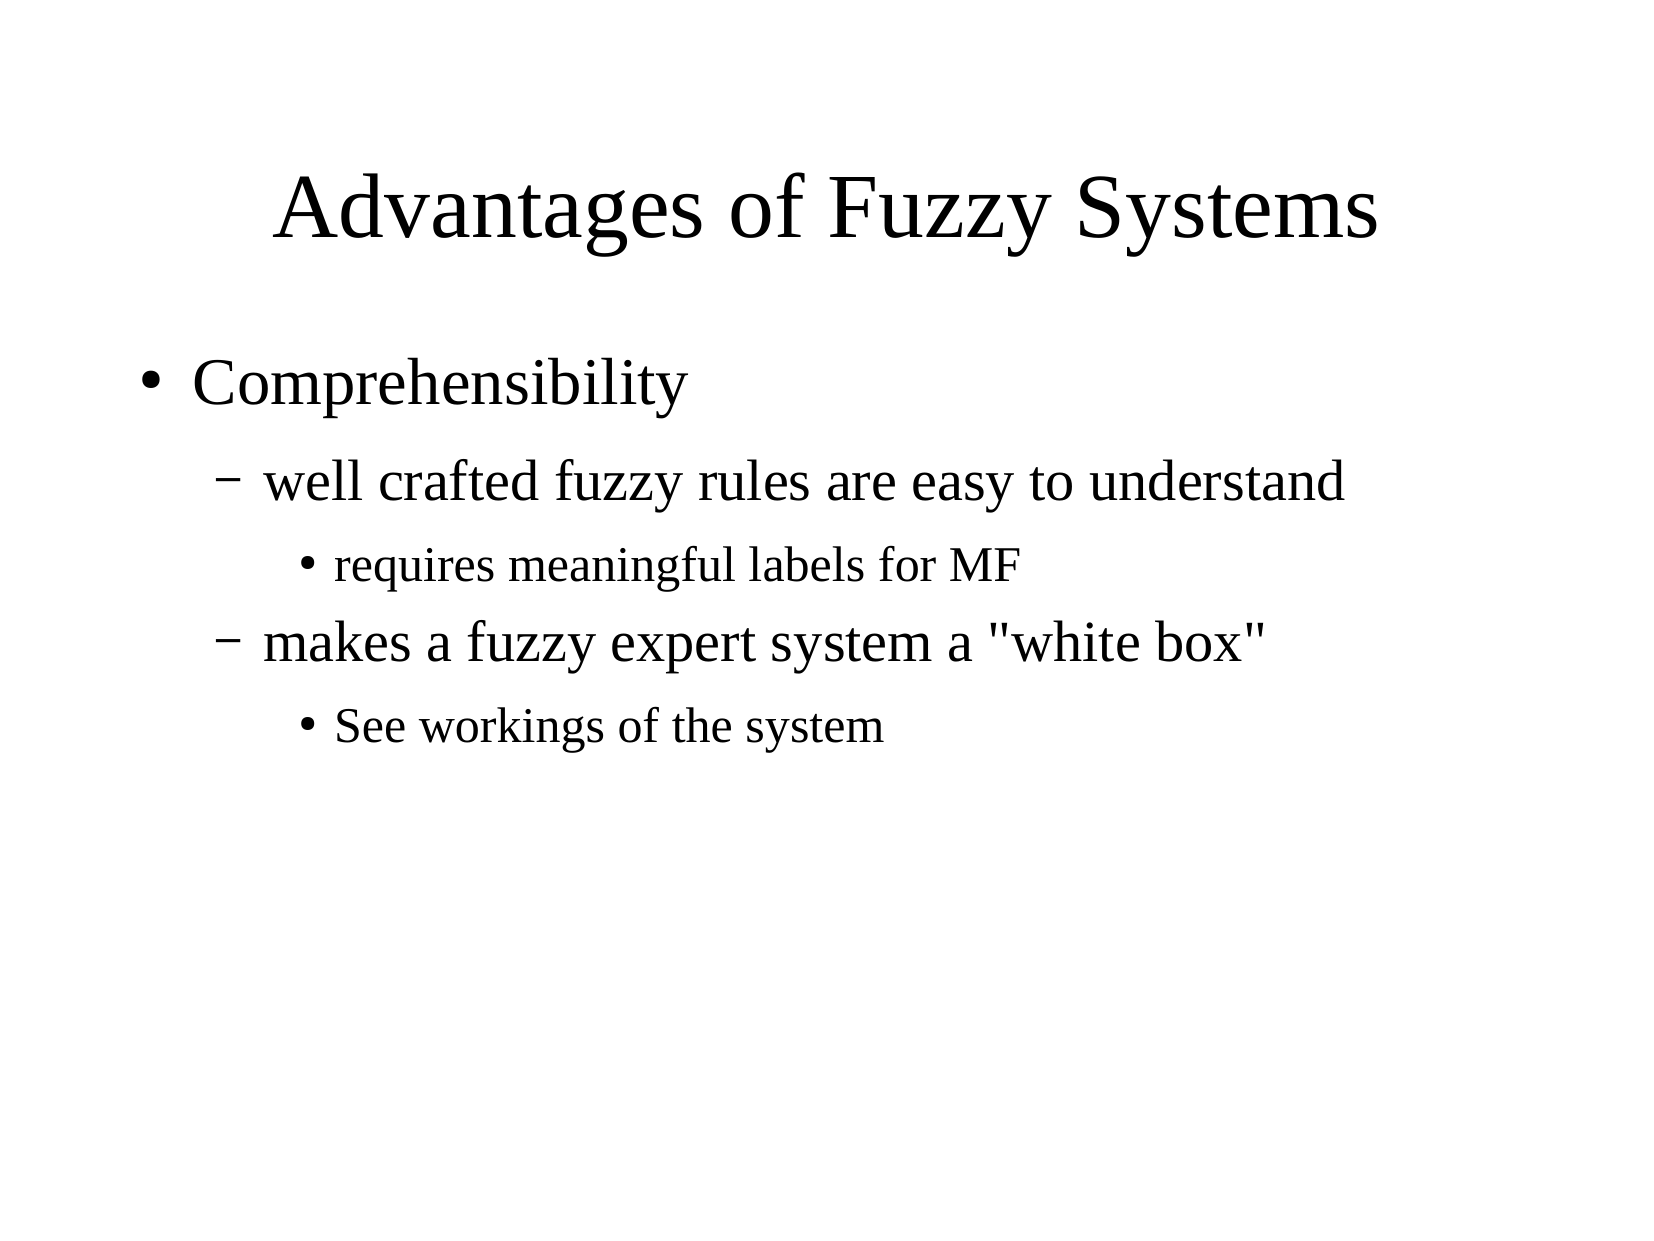

# Advantages of Fuzzy Systems
Comprehensibility
well crafted fuzzy rules are easy to understand
requires meaningful labels for MF
makes a fuzzy expert system a "white box"
See workings of the system